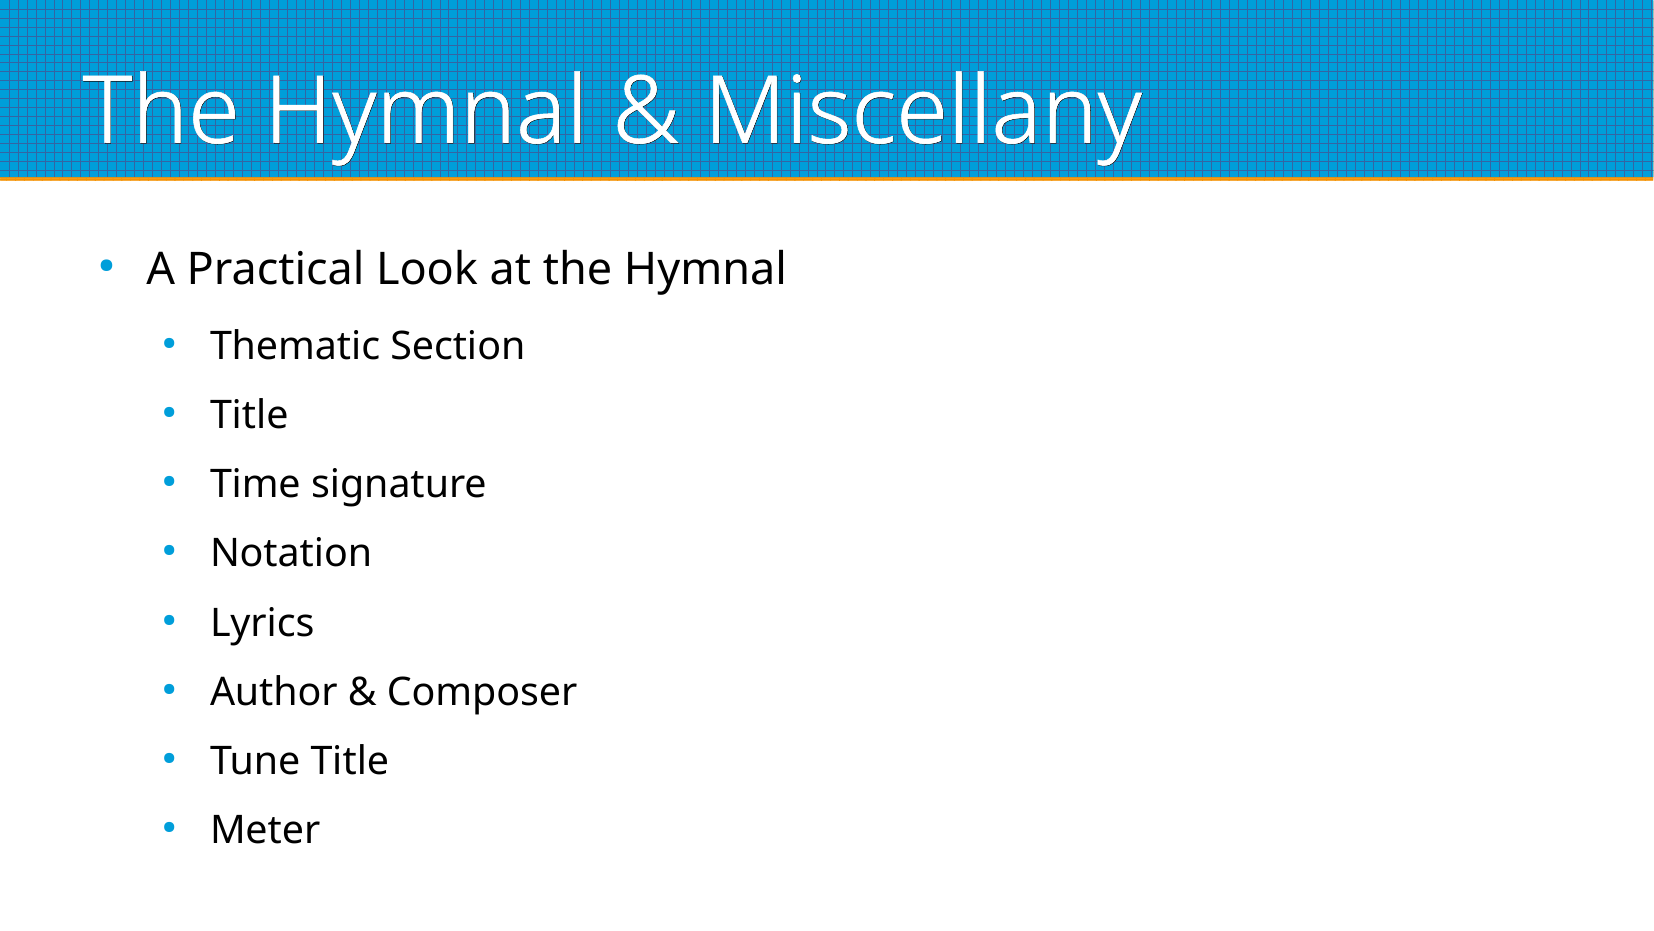

# The Hymnal & Miscellany
A Practical Look at the Hymnal
Thematic Section
Title
Time signature
Notation
Lyrics
Author & Composer
Tune Title
Meter